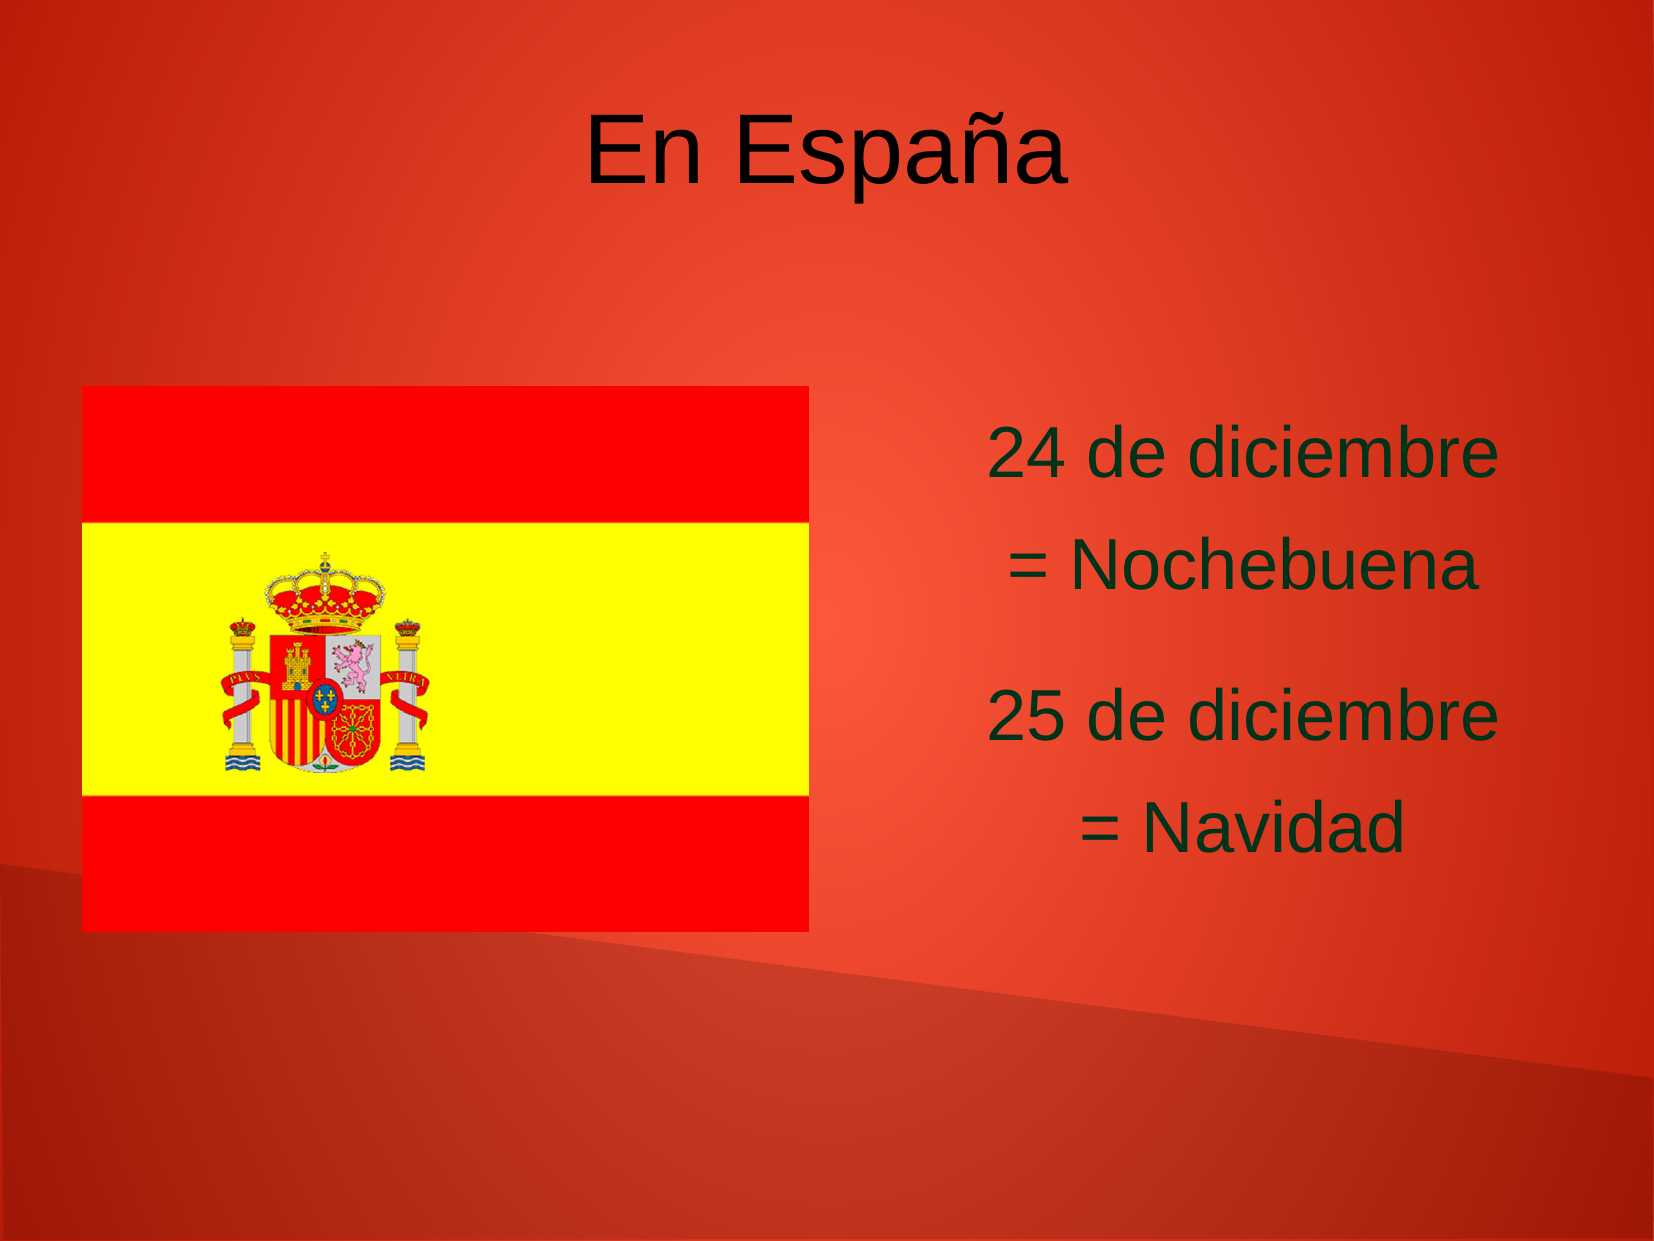

# En España
24 de diciembre
= Nochebuena
25 de diciembre
= Navidad